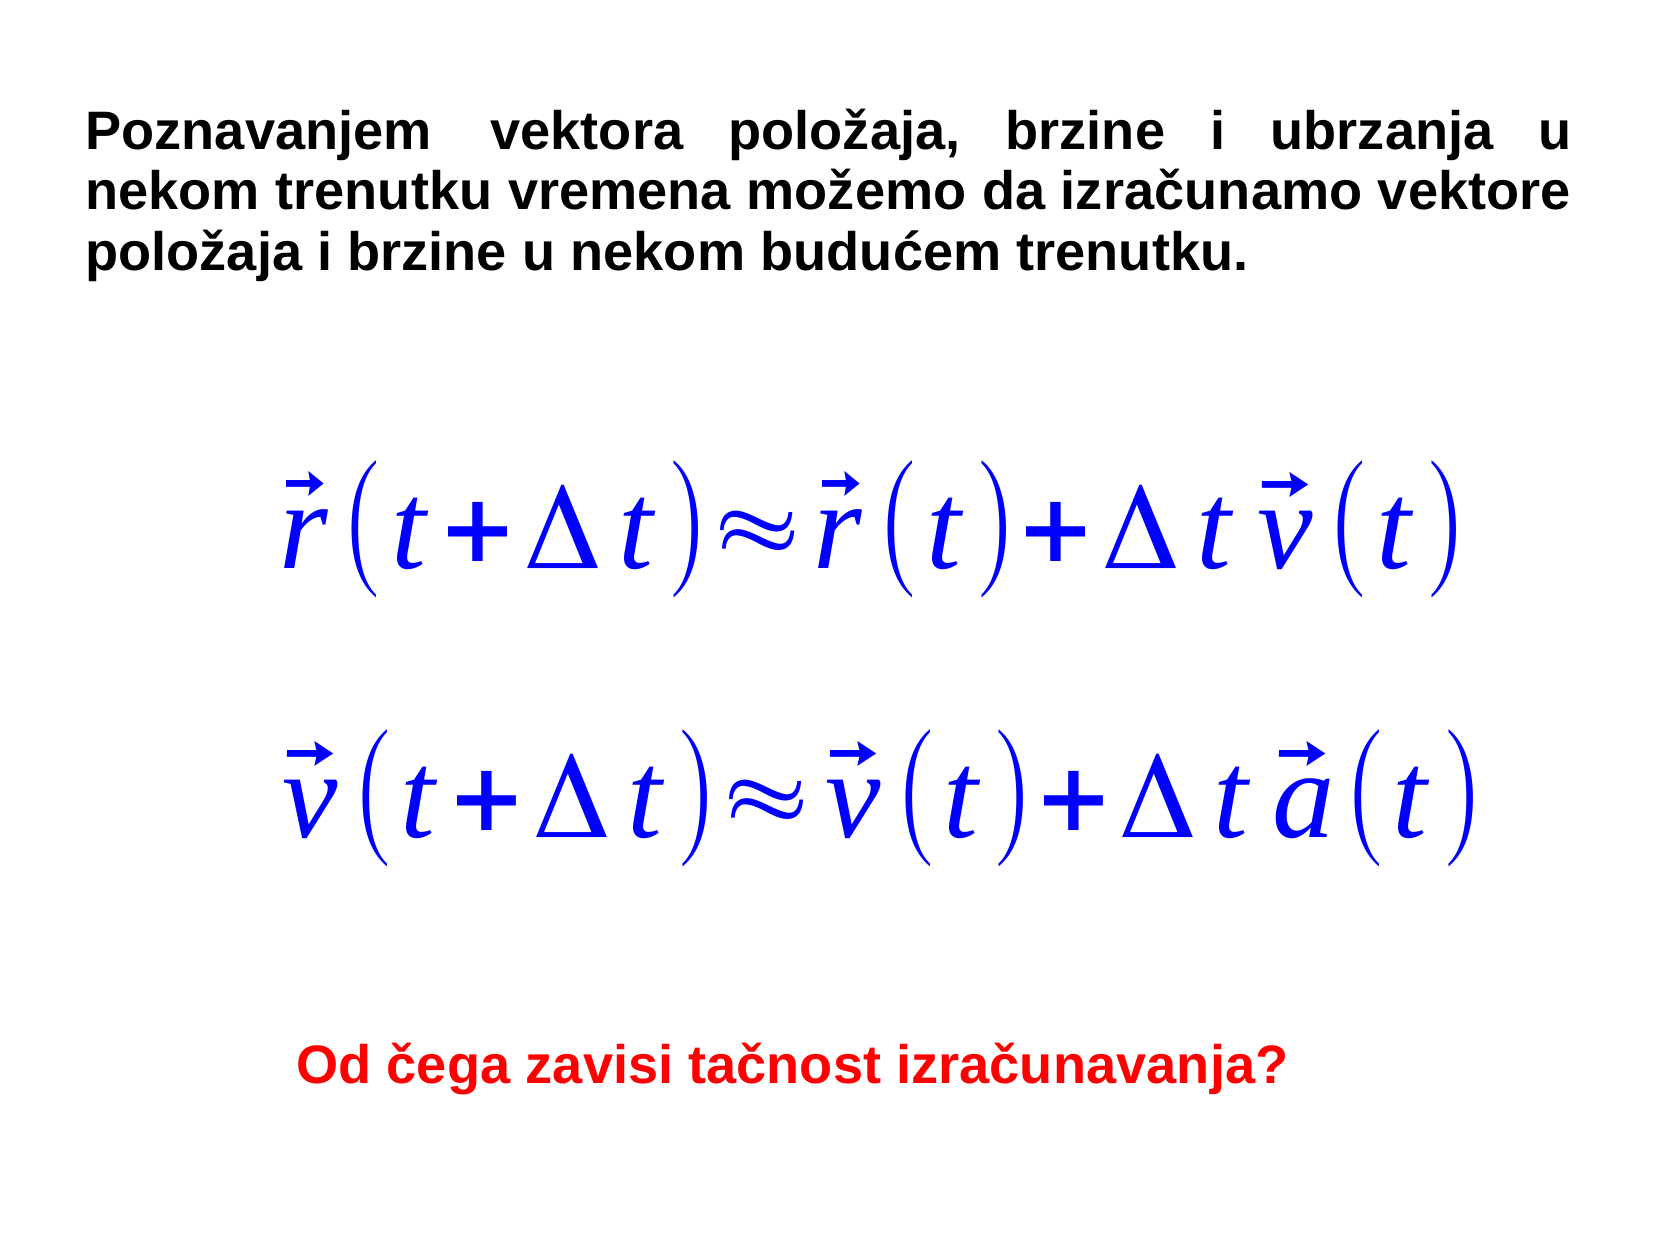

# Poznavanjem 	vektora položaja, brzine i ubrzanja u nekom trenutku vremena možemo da izračunamo vektore položaja i brzine u nekom budućem trenutku.
Od čega zavisi tačnost izračunavanja?